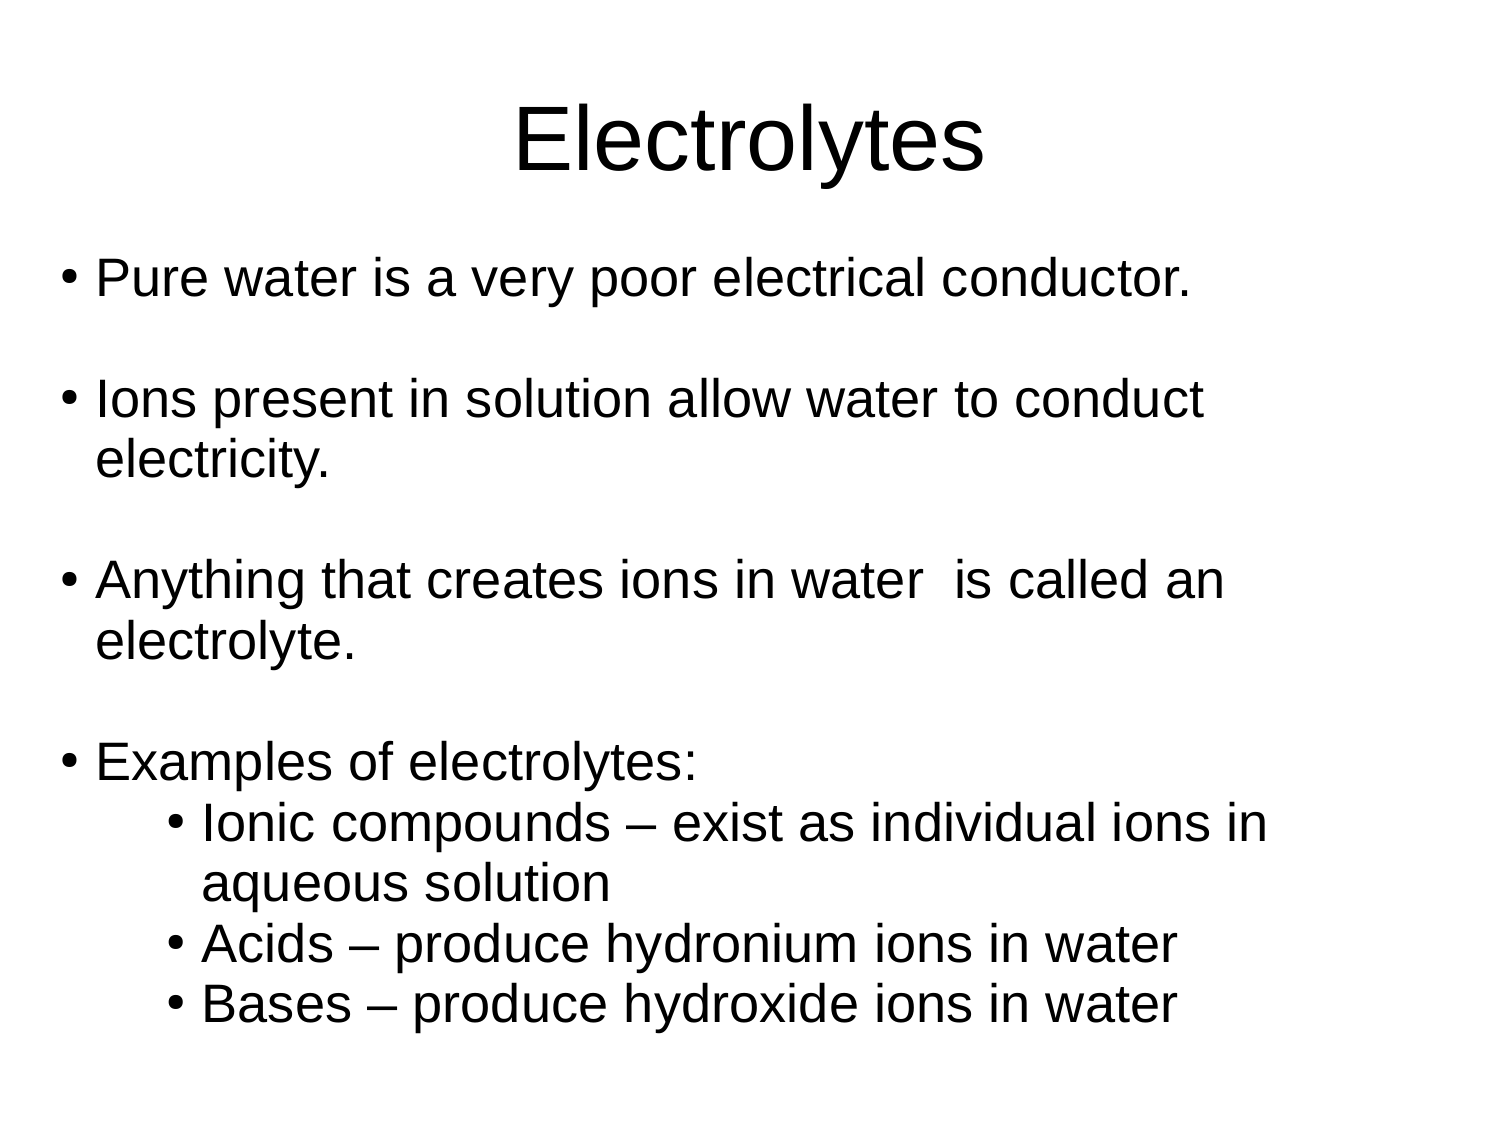

# Electrolytes
Pure water is a very poor electrical conductor.
Ions present in solution allow water to conduct electricity.
Anything that creates ions in water is called an electrolyte.
Examples of electrolytes:
Ionic compounds – exist as individual ions in aqueous solution
Acids – produce hydronium ions in water
Bases – produce hydroxide ions in water